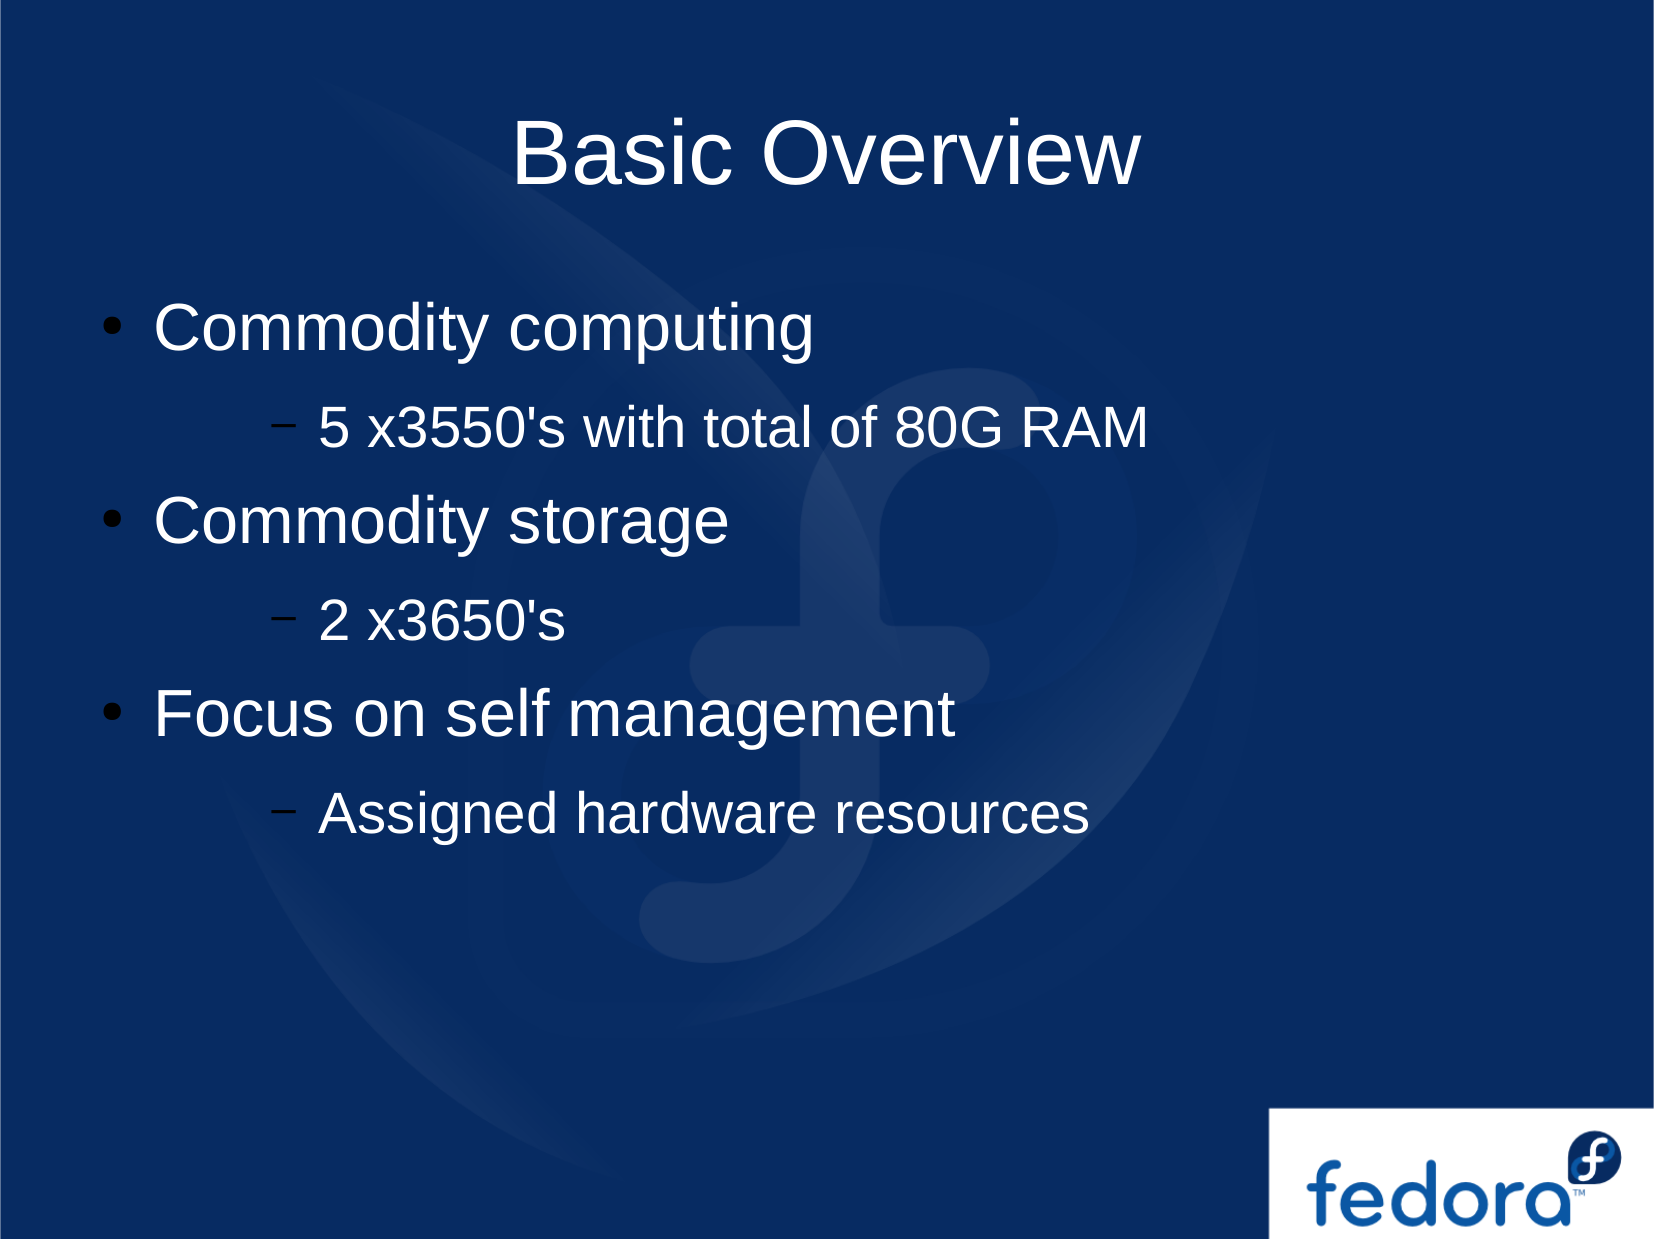

# Basic Overview
Commodity computing
5 x3550's with total of 80G RAM
Commodity storage
2 x3650's
Focus on self management
Assigned hardware resources